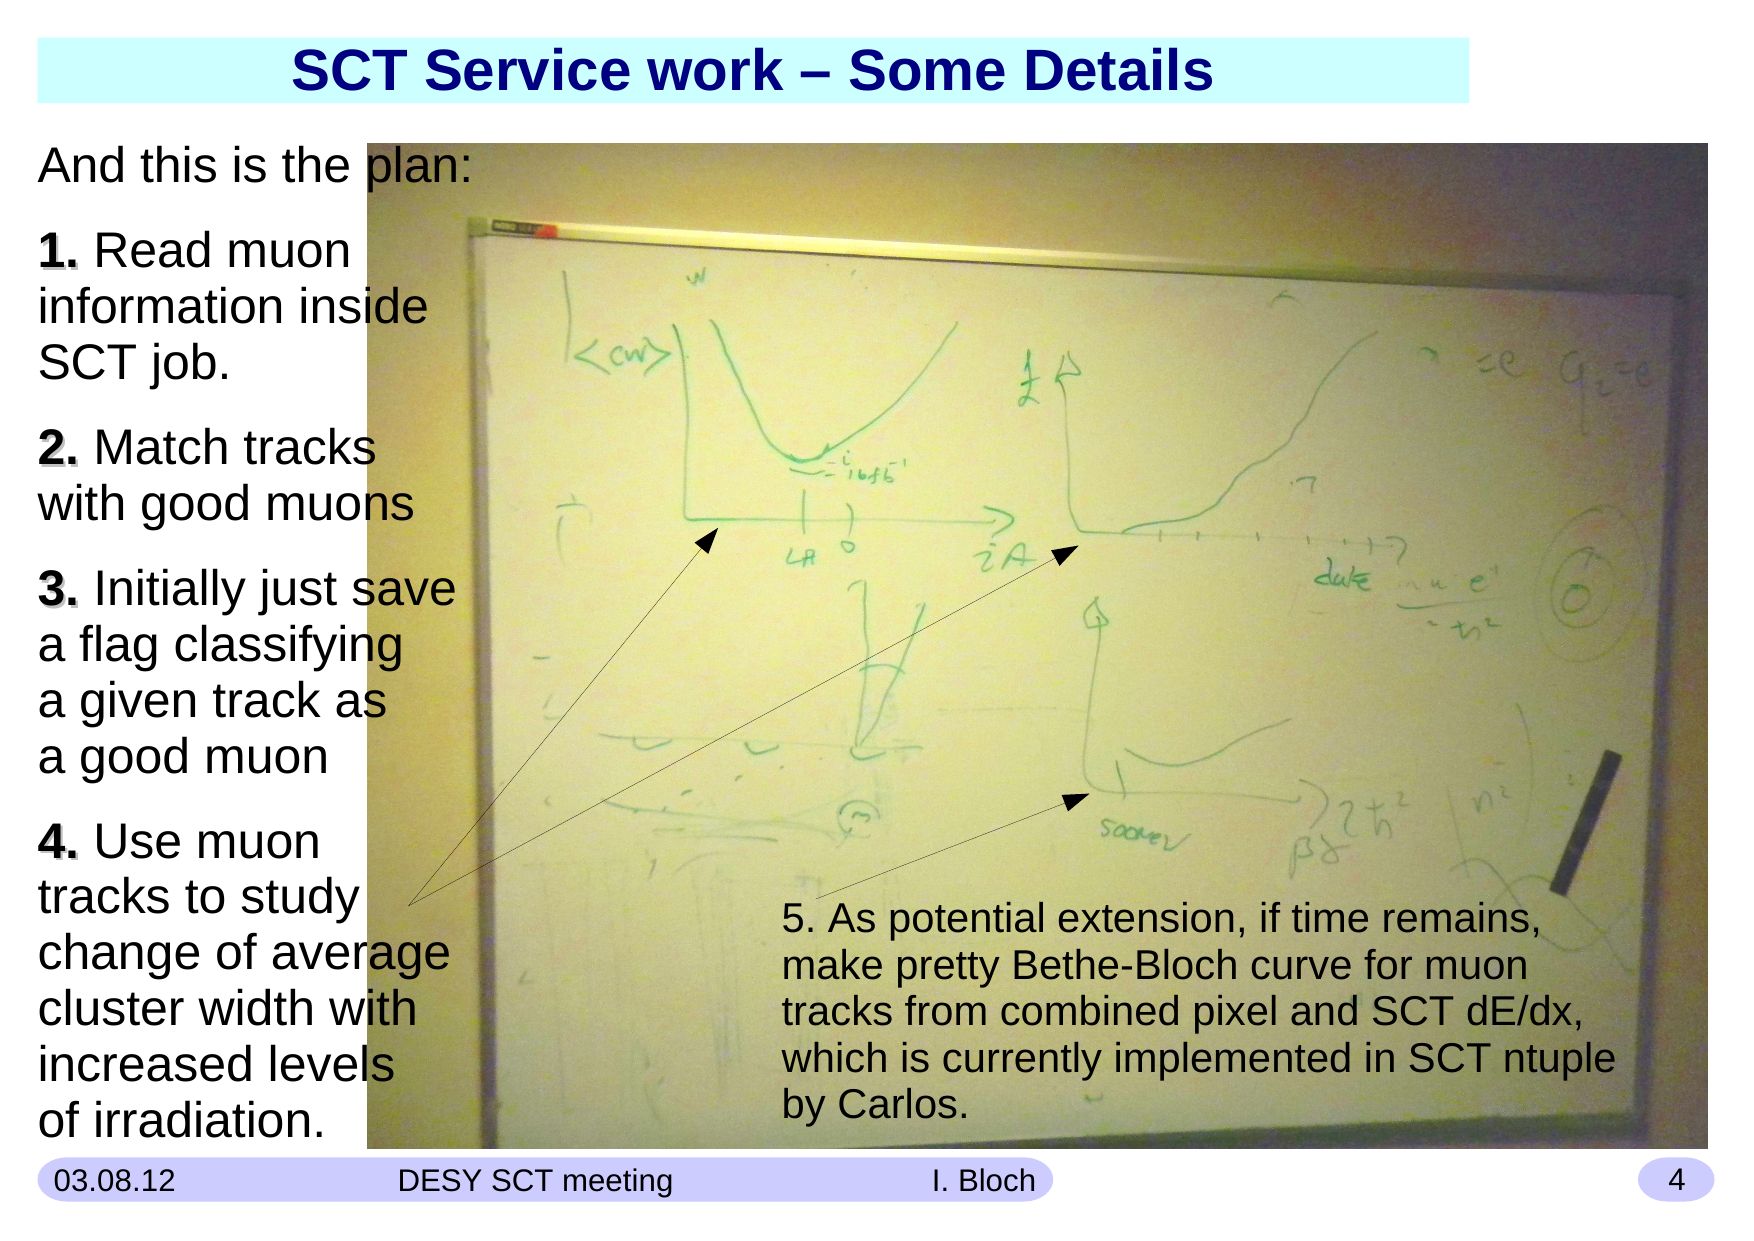

Issues encountered this week
SCT Service work – Some Details
# And this is the plan:
1. Read muon
information inside
SCT job.
2. Match tracks
with good muons
3. Initially just save
a flag classifying
a given track as
a good muon
4. Use muon
tracks to study
change of average
cluster width with
increased levels
of irradiation.
5. As potential extension, if time remains, make pretty Bethe-Bloch curve for muon tracks from combined pixel and SCT dE/dx, which is currently implemented in SCT ntuple by Carlos.